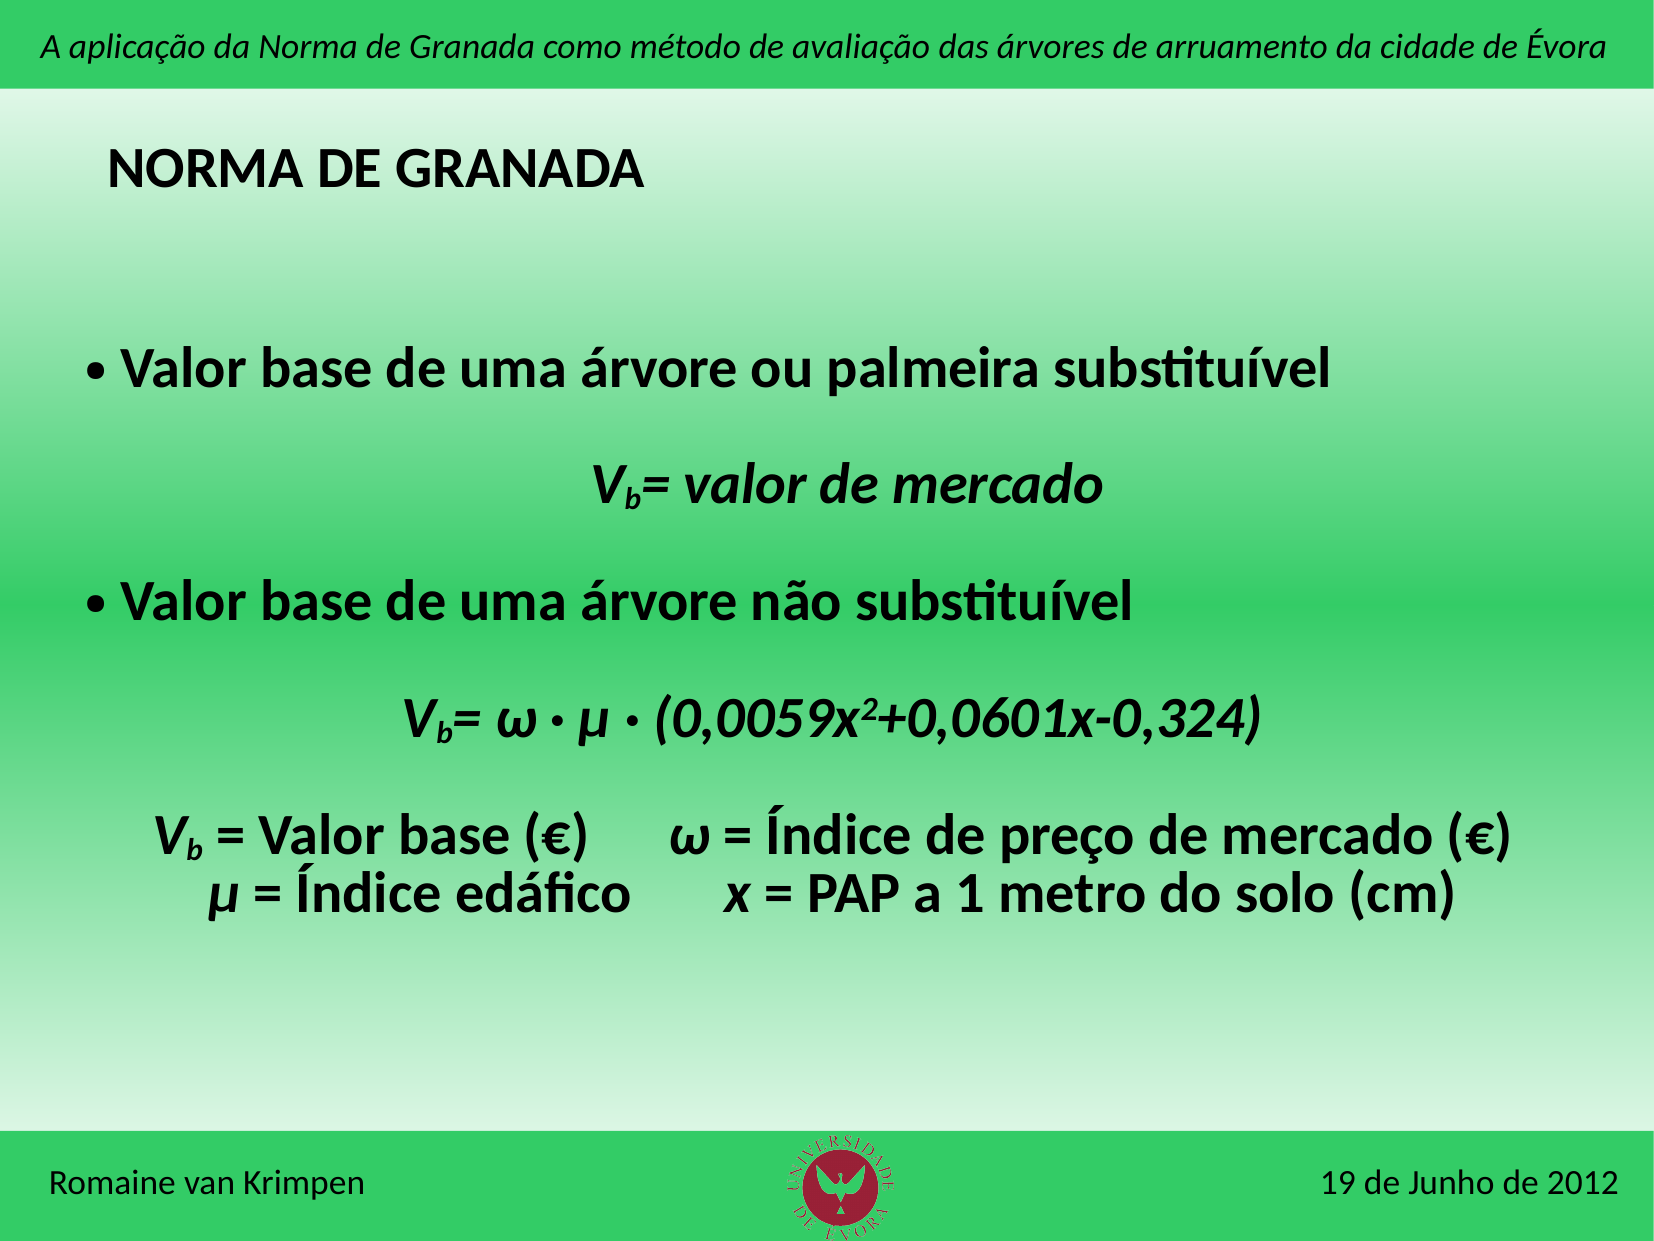

NORMA DE GRANADA
 Valor base de uma árvore ou palmeira substituível
Vb= valor de mercado
 Valor base de uma árvore não substituível
 Vb= ω · μ · (0,0059x2+0,0601x-0,324)
Vb = Valor base (€)		ω = Índice de preço de mercado (€)
μ = Índice edáfico		x = PAP a 1 metro do solo (cm)